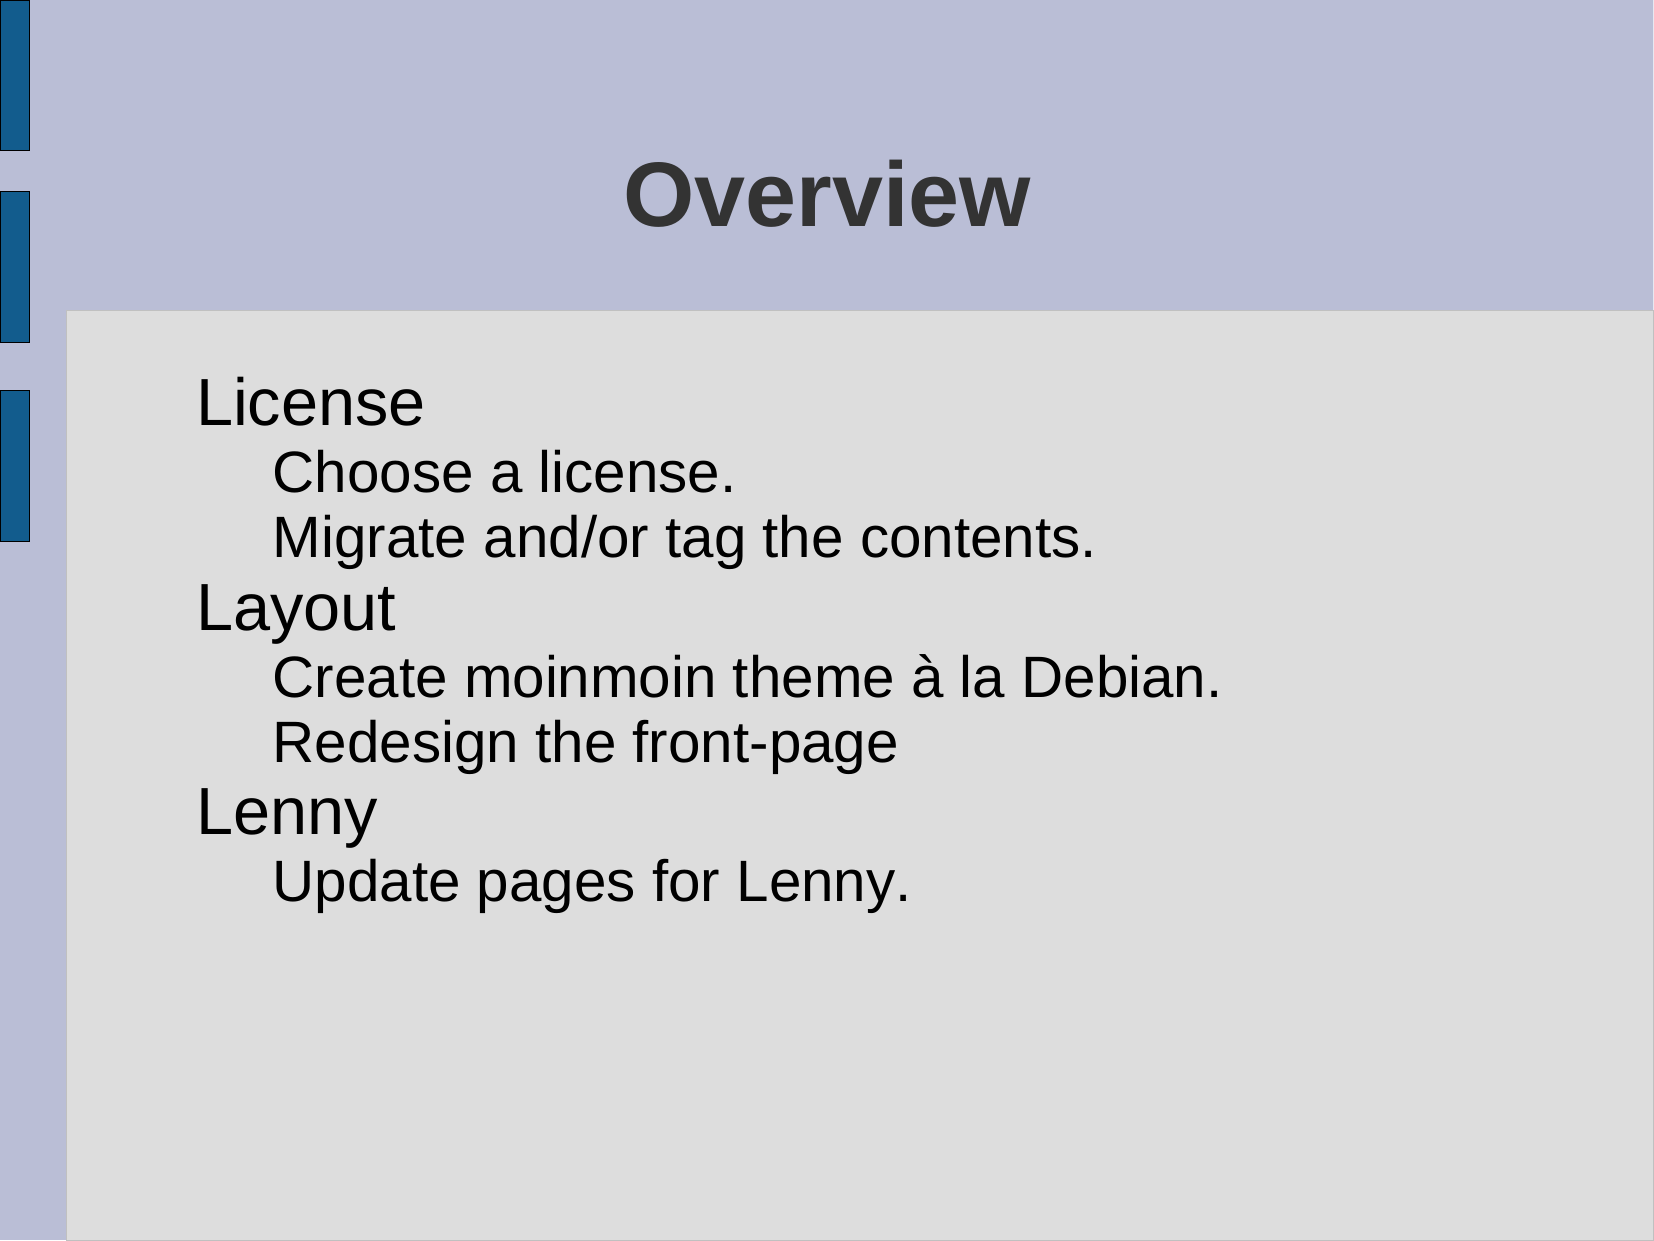

# Overview
License
Choose a license.
Migrate and/or tag the contents.
Layout
Create moinmoin theme à la Debian.
Redesign the front-page
Lenny
Update pages for Lenny.